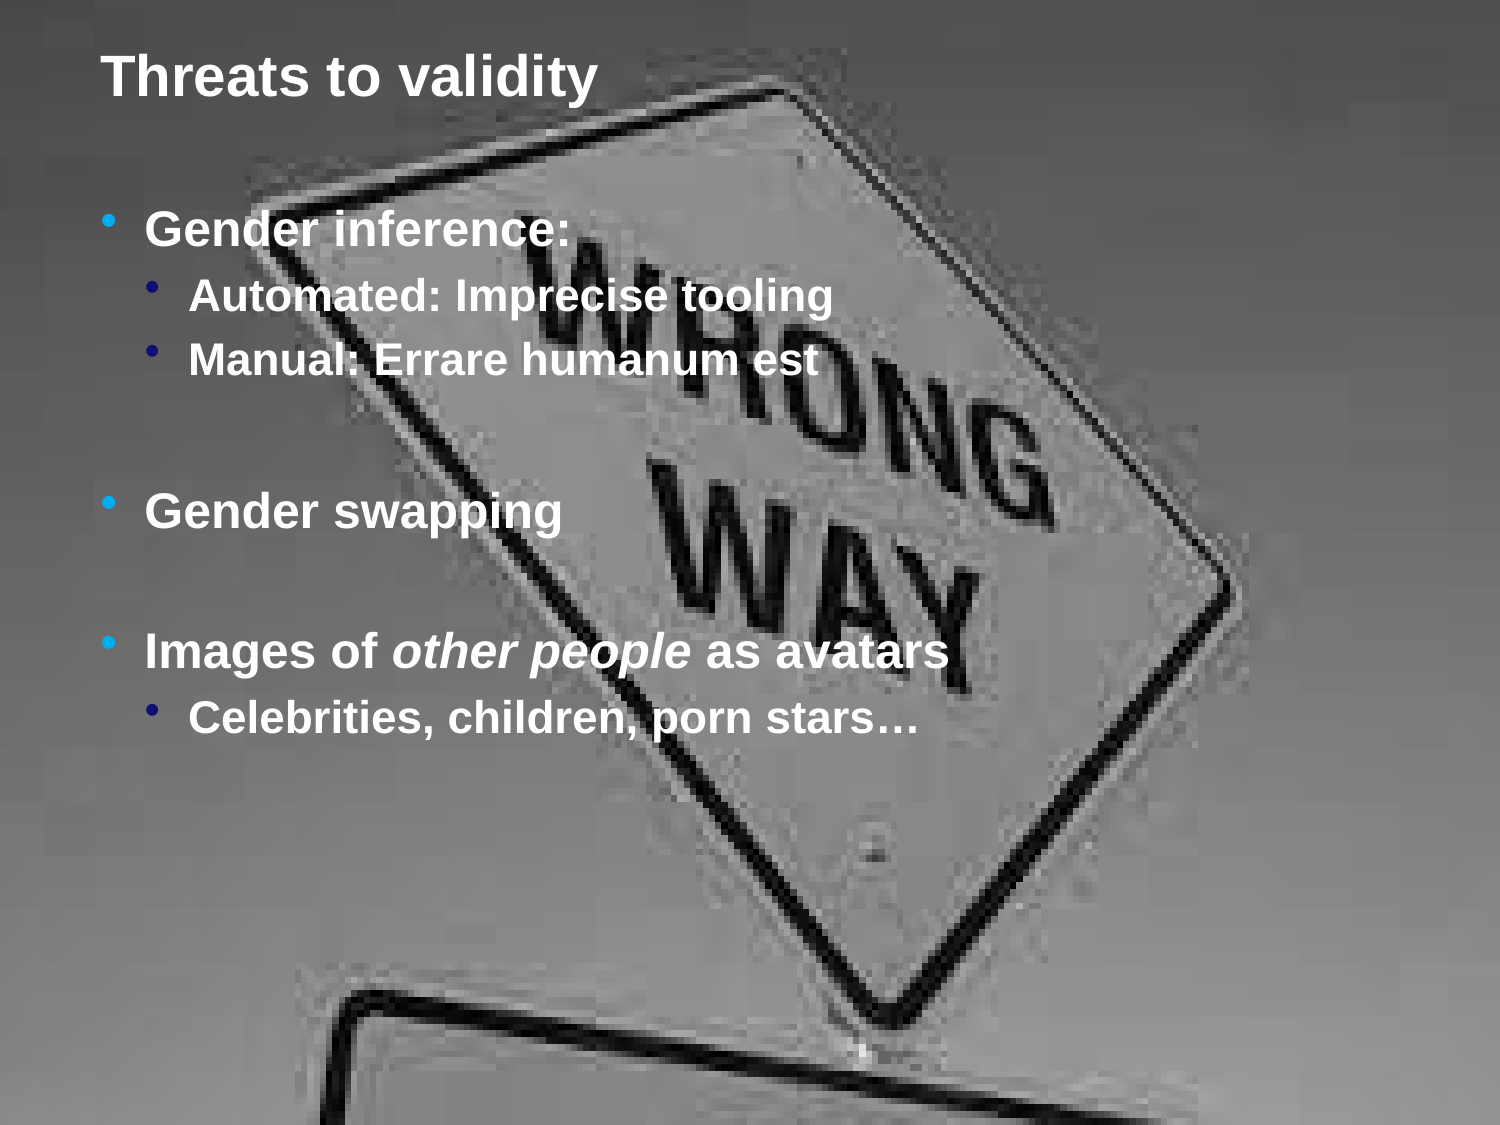

/ SET / W&I
PAGE
Threats to validity
# Gender inference:
Automated: Imprecise tooling
Manual: Errare humanum est
Gender swapping
Images of other people as avatars
Celebrities, children, porn stars…